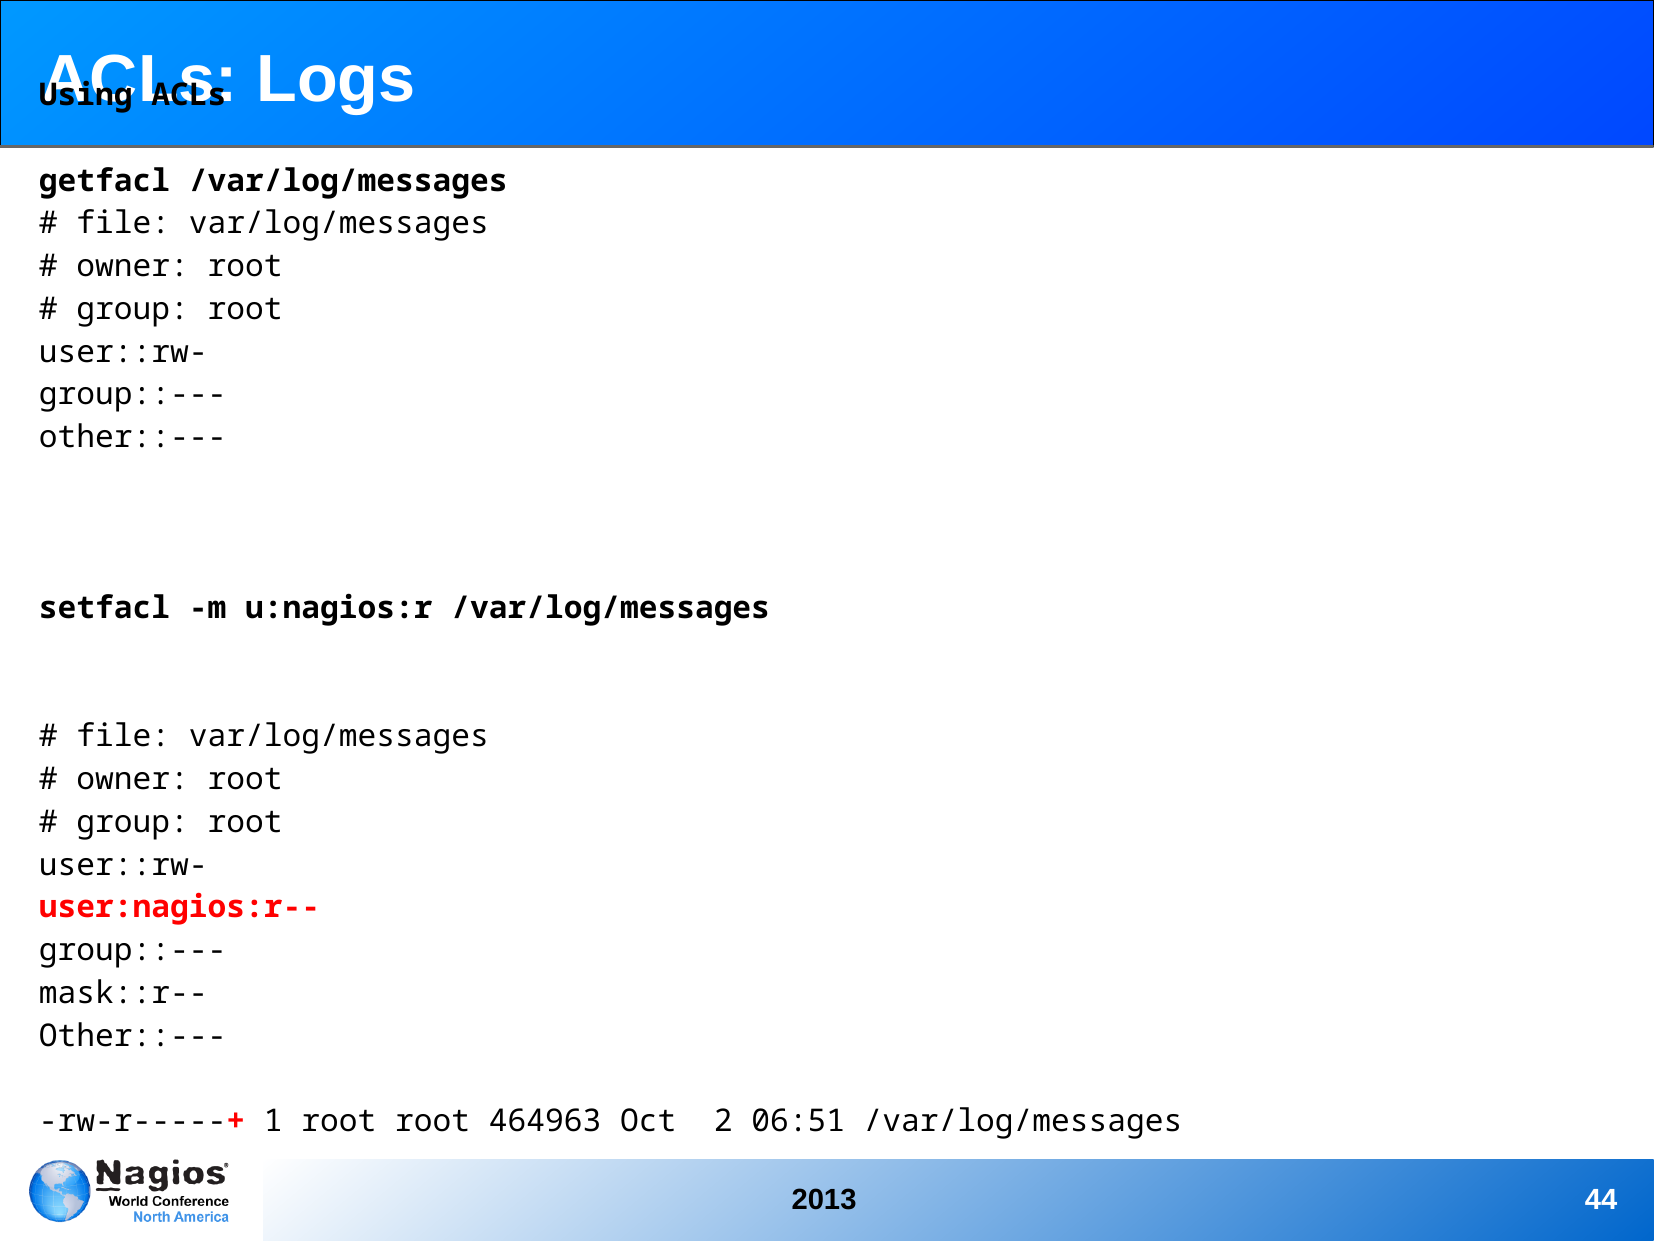

Using ACLs
getfacl /var/log/messages
# file: var/log/messages
# owner: root
# group: root
user::rw-
group::---
other::---
setfacl -m u:nagios:r /var/log/messages
# file: var/log/messages
# owner: root
# group: root
user::rw-
user:nagios:r--
group::---
mask::r--
Other::---
-rw-r-----+ 1 root root 464963 Oct 2 06:51 /var/log/messages
# ACLs: Logs
2011
44